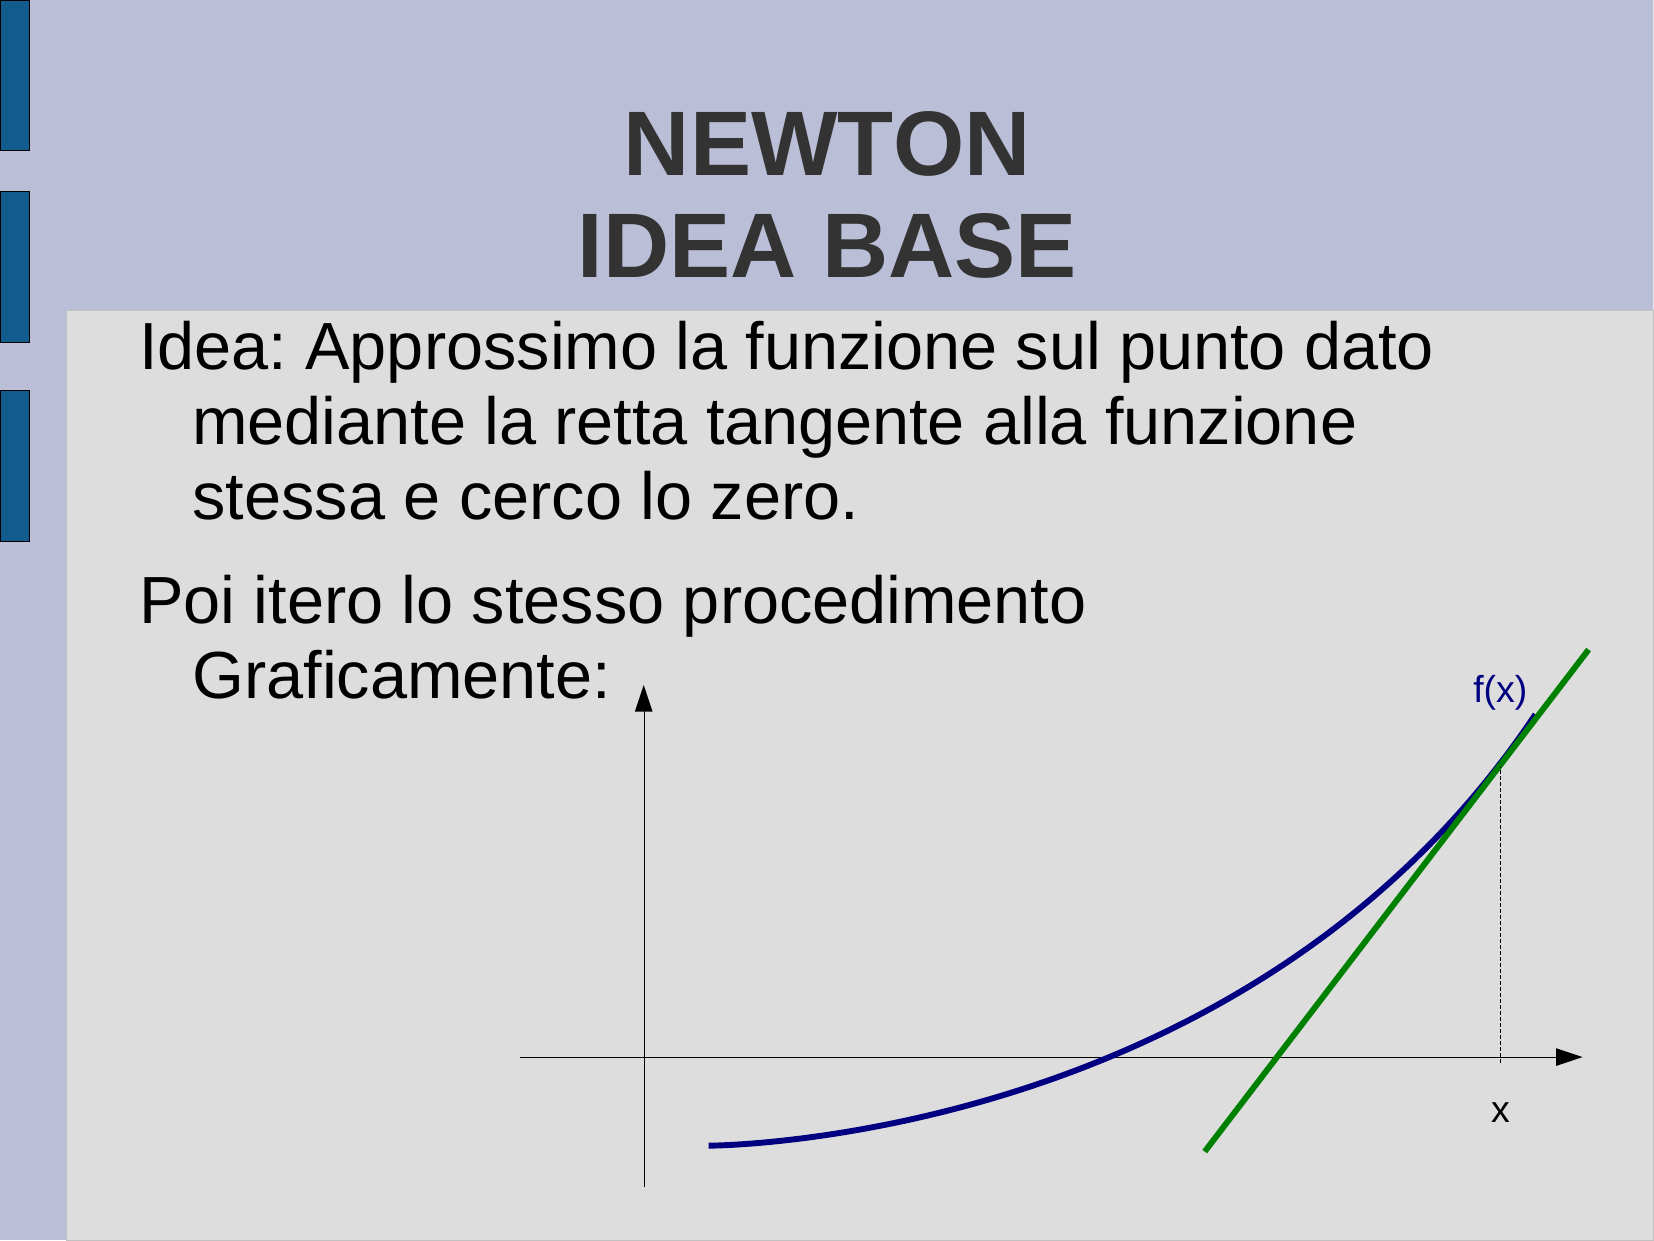

# NEWTON IDEA BASE
Idea: Approssimo la funzione sul punto dato mediante la retta tangente alla funzione stessa e cerco lo zero.
Poi itero lo stesso procedimento
Graficamente:
f(x)
x